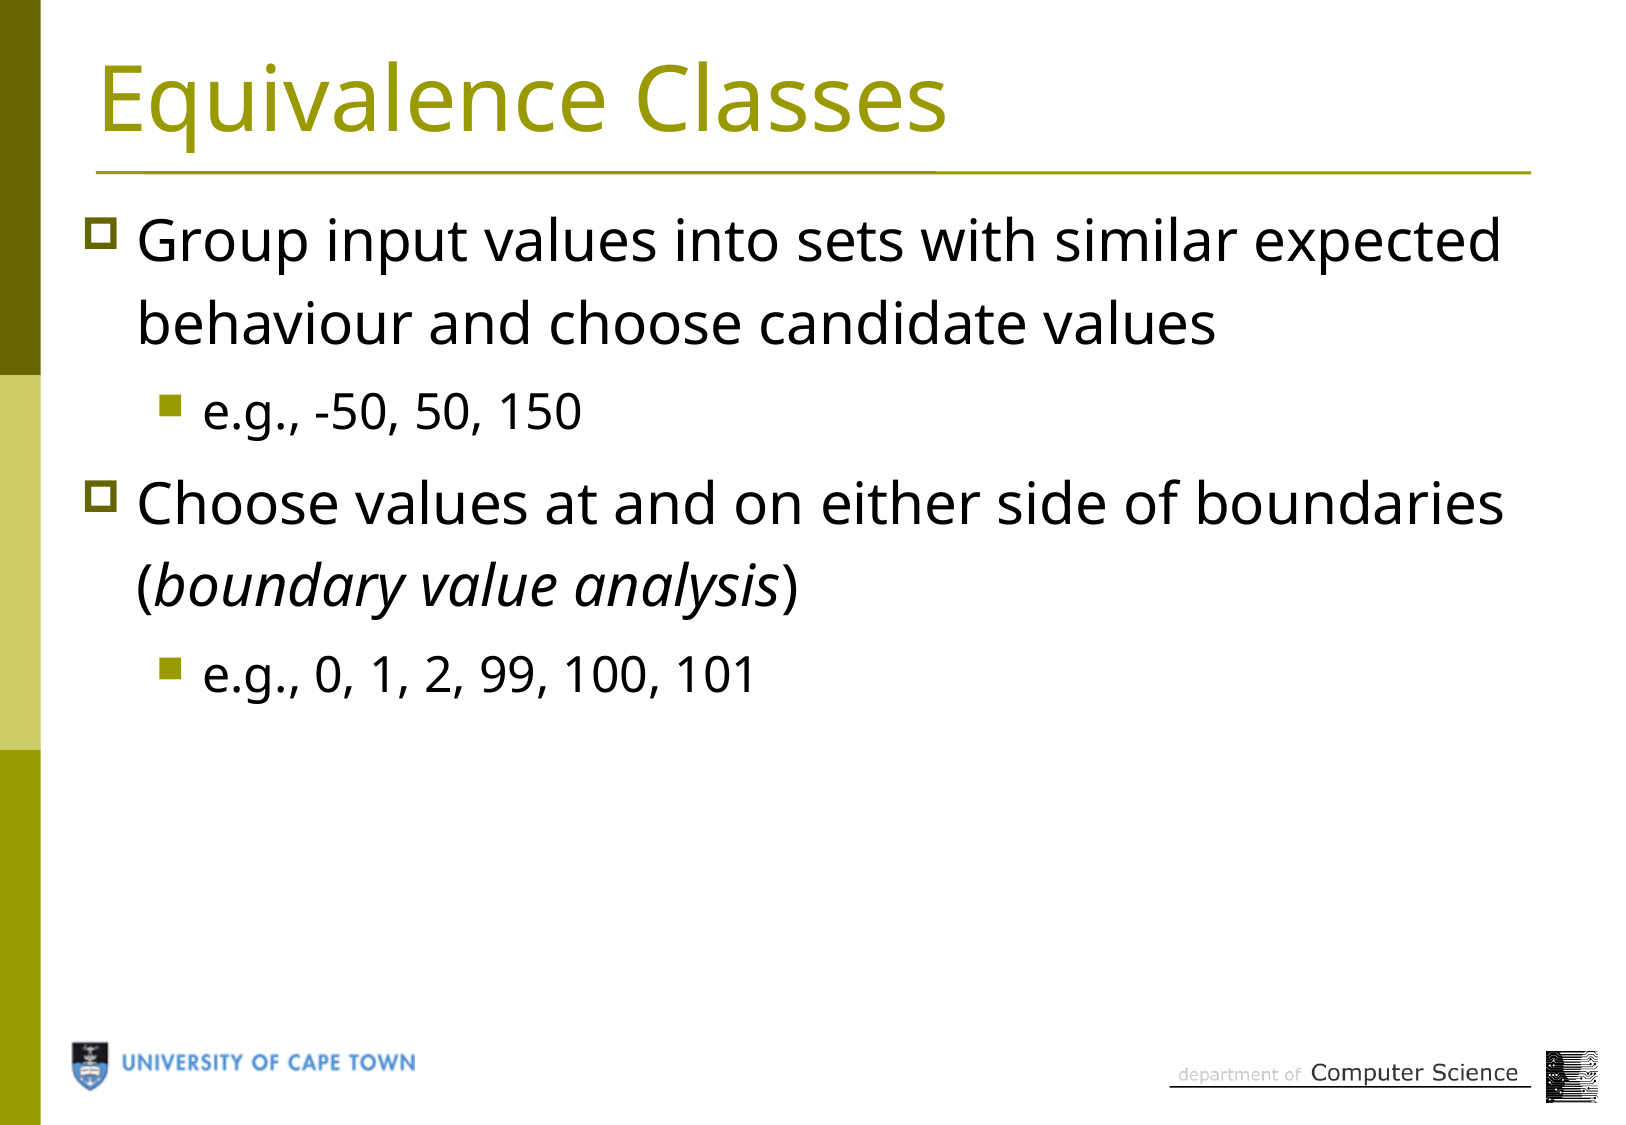

# Equivalence Classes
Group input values into sets with similar expected behaviour and choose candidate values
e.g., -50, 50, 150
Choose values at and on either side of boundaries (boundary value analysis)
e.g., 0, 1, 2, 99, 100, 101